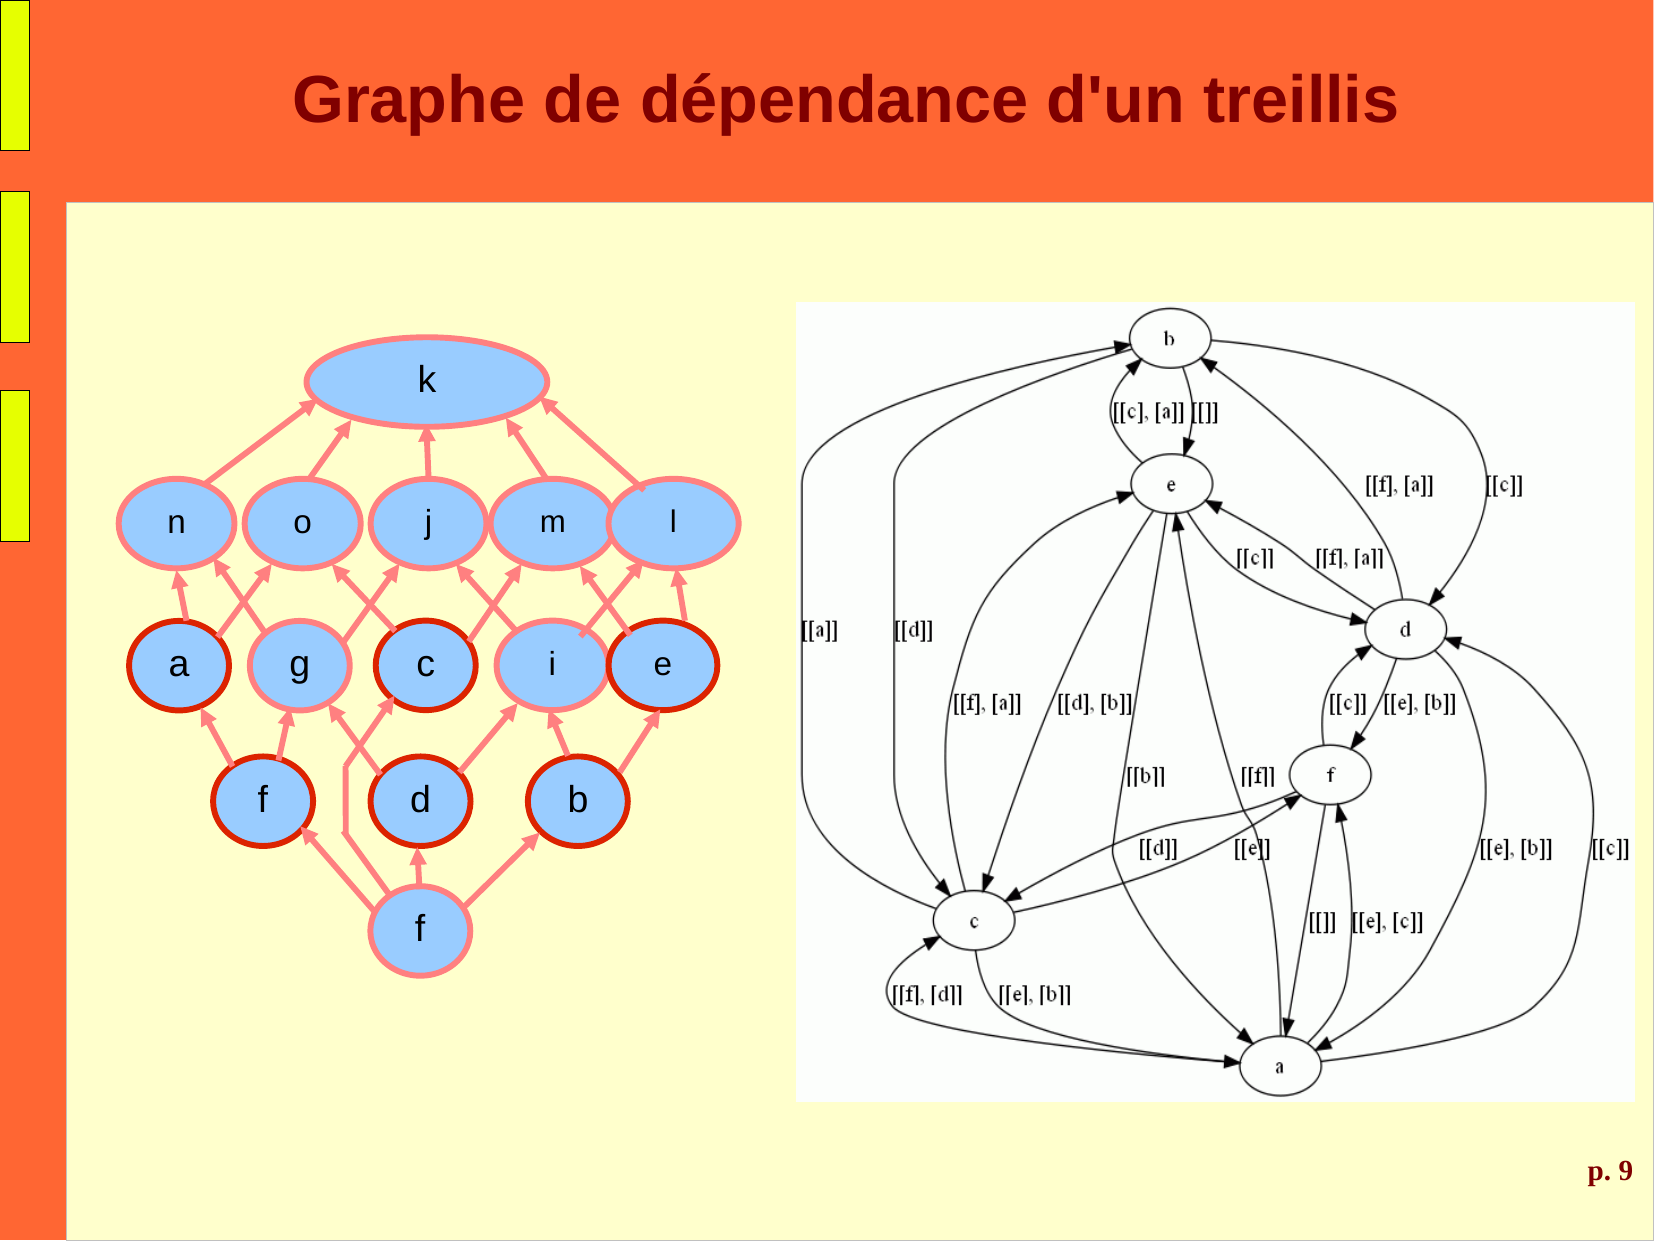

# Graphe de dépendance d'un treillis
k
n
o
j
m
l
c
i
e
a
g
f
d
b
f